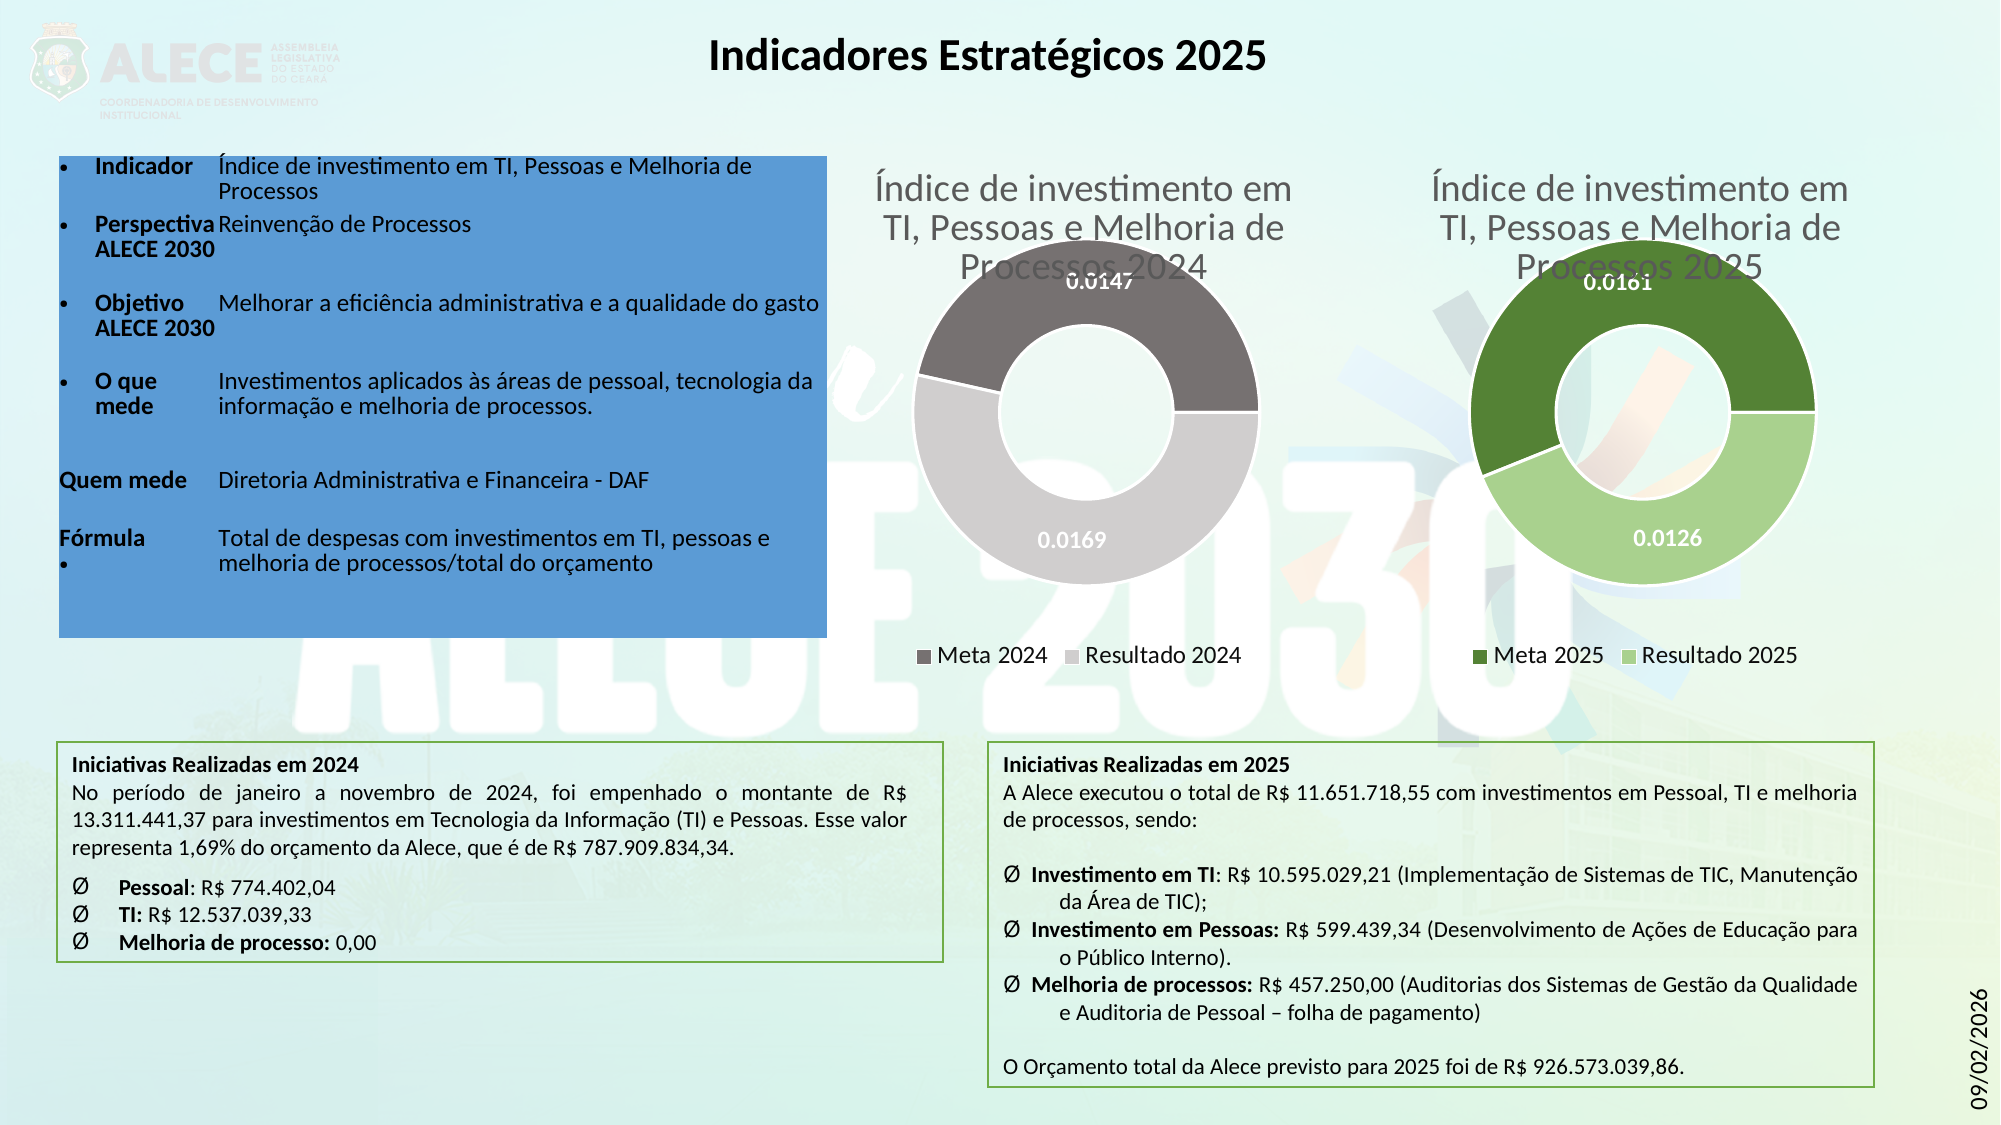

# Indicadores Estratégicos 2025
| Indicador | Índice de investimento em TI, Pessoas e Melhoria de Processos |
| --- | --- |
| Perspectiva ALECE 2030 | Reinvenção de Processos |
| Objetivo ALECE 2030 | Melhorar a eficiência administrativa e a qualidade do gasto |
| O que mede | Investimentos aplicados às áreas de pessoal, tecnologia da informação e melhoria de processos. |
| Quem mede | Diretoria Administrativa e Financeira - DAF |
| Fórmula | Total de despesas com investimentos em TI, pessoas e melhoria de processos/total do orçamento |
### Chart: Índice de investimento em TI, Pessoas e Melhoria de Processos 2024
| Category | Colunas1 |
|---|---|
| Meta 2024 | 0.0147 |
| Resultado 2024 | 0.0169 |
### Chart: Índice de investimento em TI, Pessoas e Melhoria de Processos 2025
| Category | Colunas1 |
|---|---|
| Meta 2025 | 0.0161 |
| Resultado 2025 | 0.0126 |Iniciativas Realizadas em 2024
No período de janeiro a novembro de 2024, foi empenhado o montante de R$ 13.311.441,37 para investimentos em Tecnologia da Informação (TI) e Pessoas. Esse valor representa 1,69% do orçamento da Alece, que é de R$ 787.909.834,34.
Pessoal: R$ 774.402,04
TI: R$ 12.537.039,33
Melhoria de processo: 0,00
Iniciativas Realizadas em 2025
A Alece executou o total de R$ 11.651.718,55 com investimentos em Pessoal, TI e melhoria de processos, sendo:
Investimento em TI: R$ 10.595.029,21 (Implementação de Sistemas de TIC, Manutenção da Área de TIC);
Investimento em Pessoas: R$ 599.439,34 (Desenvolvimento de Ações de Educação para o Público Interno).
Melhoria de processos: R$ 457.250,00 (Auditorias dos Sistemas de Gestão da Qualidade e Auditoria de Pessoal – folha de pagamento)
O Orçamento total da Alece previsto para 2025 foi de R$ 926.573.039,86.
09/02/2026